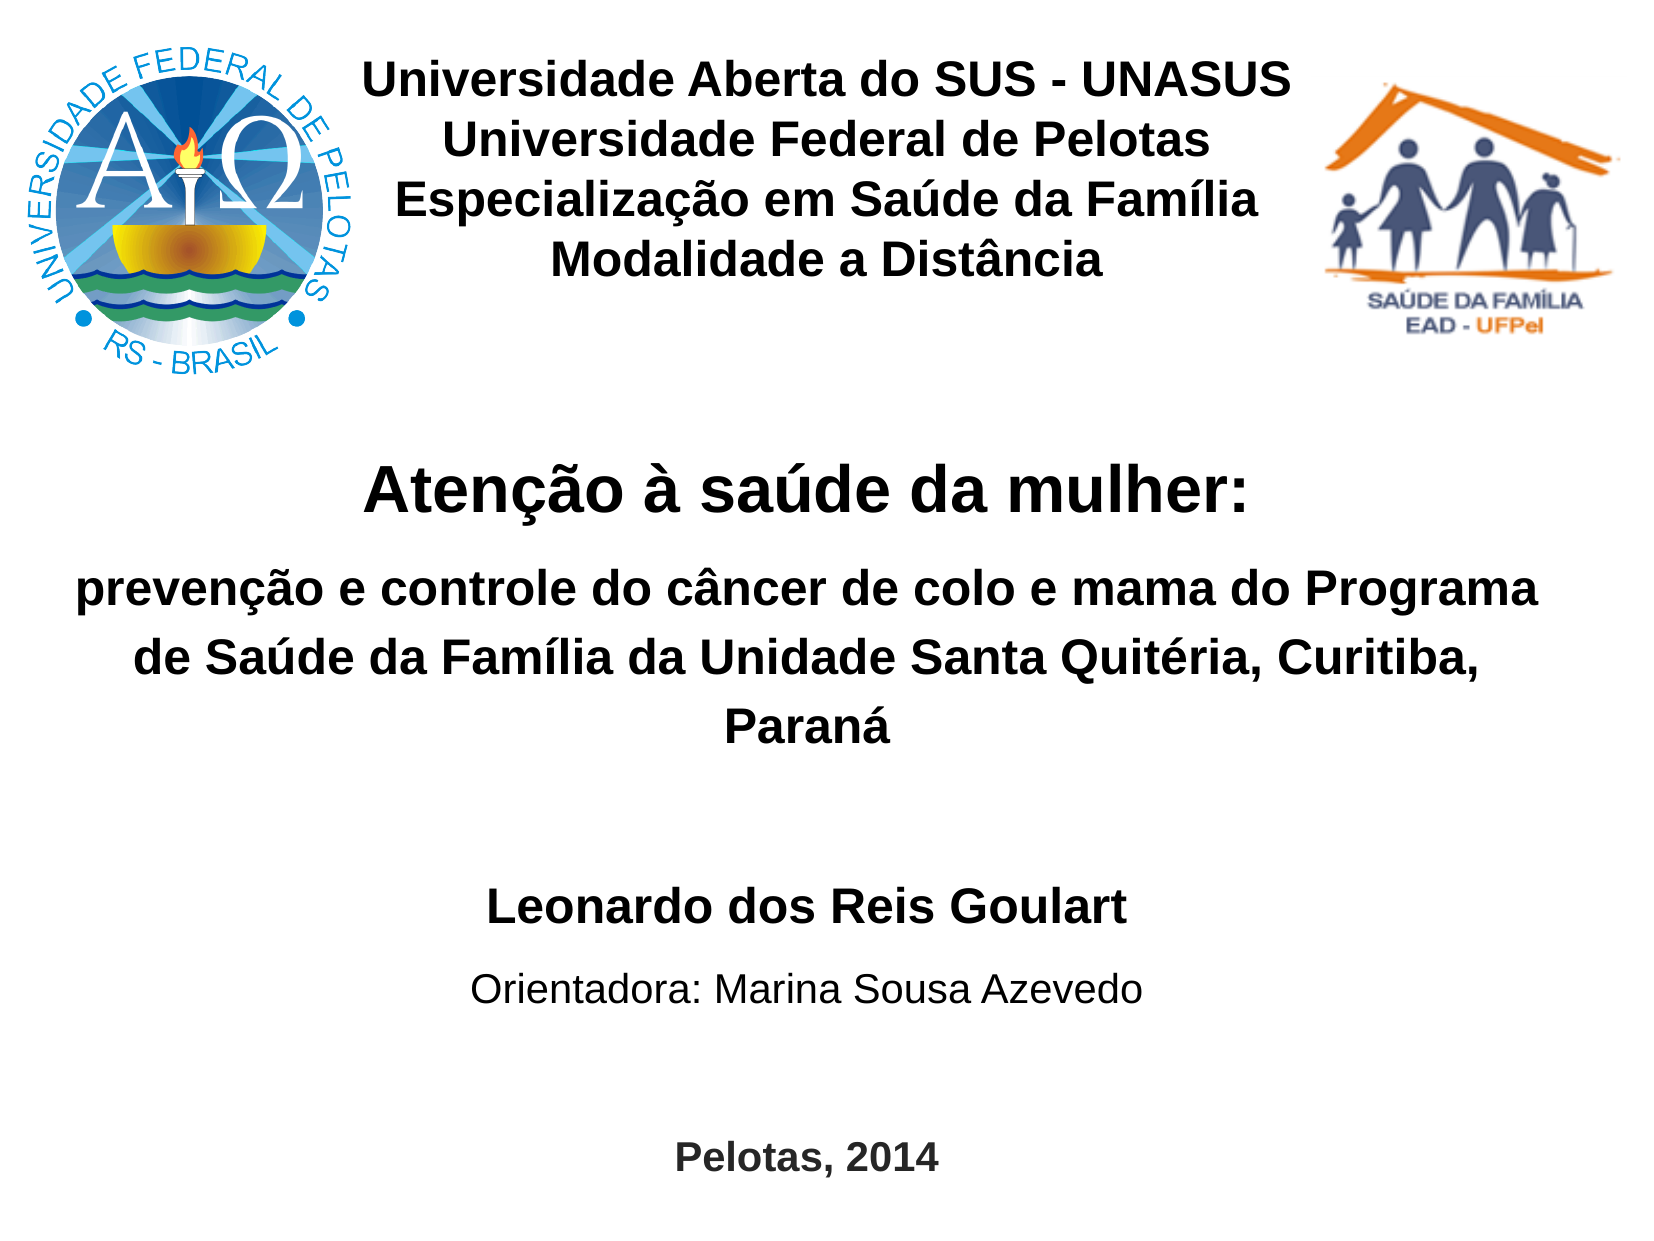

# Universidade Aberta do SUS - UNASUS Universidade Federal de Pelotas Especialização em Saúde da Família Modalidade a Distância
Atenção à saúde da mulher:
prevenção e controle do câncer de colo e mama do Programa de Saúde da Família da Unidade Santa Quitéria, Curitiba, Paraná
Leonardo dos Reis Goulart
Orientadora: Marina Sousa Azevedo
Pelotas, 2014